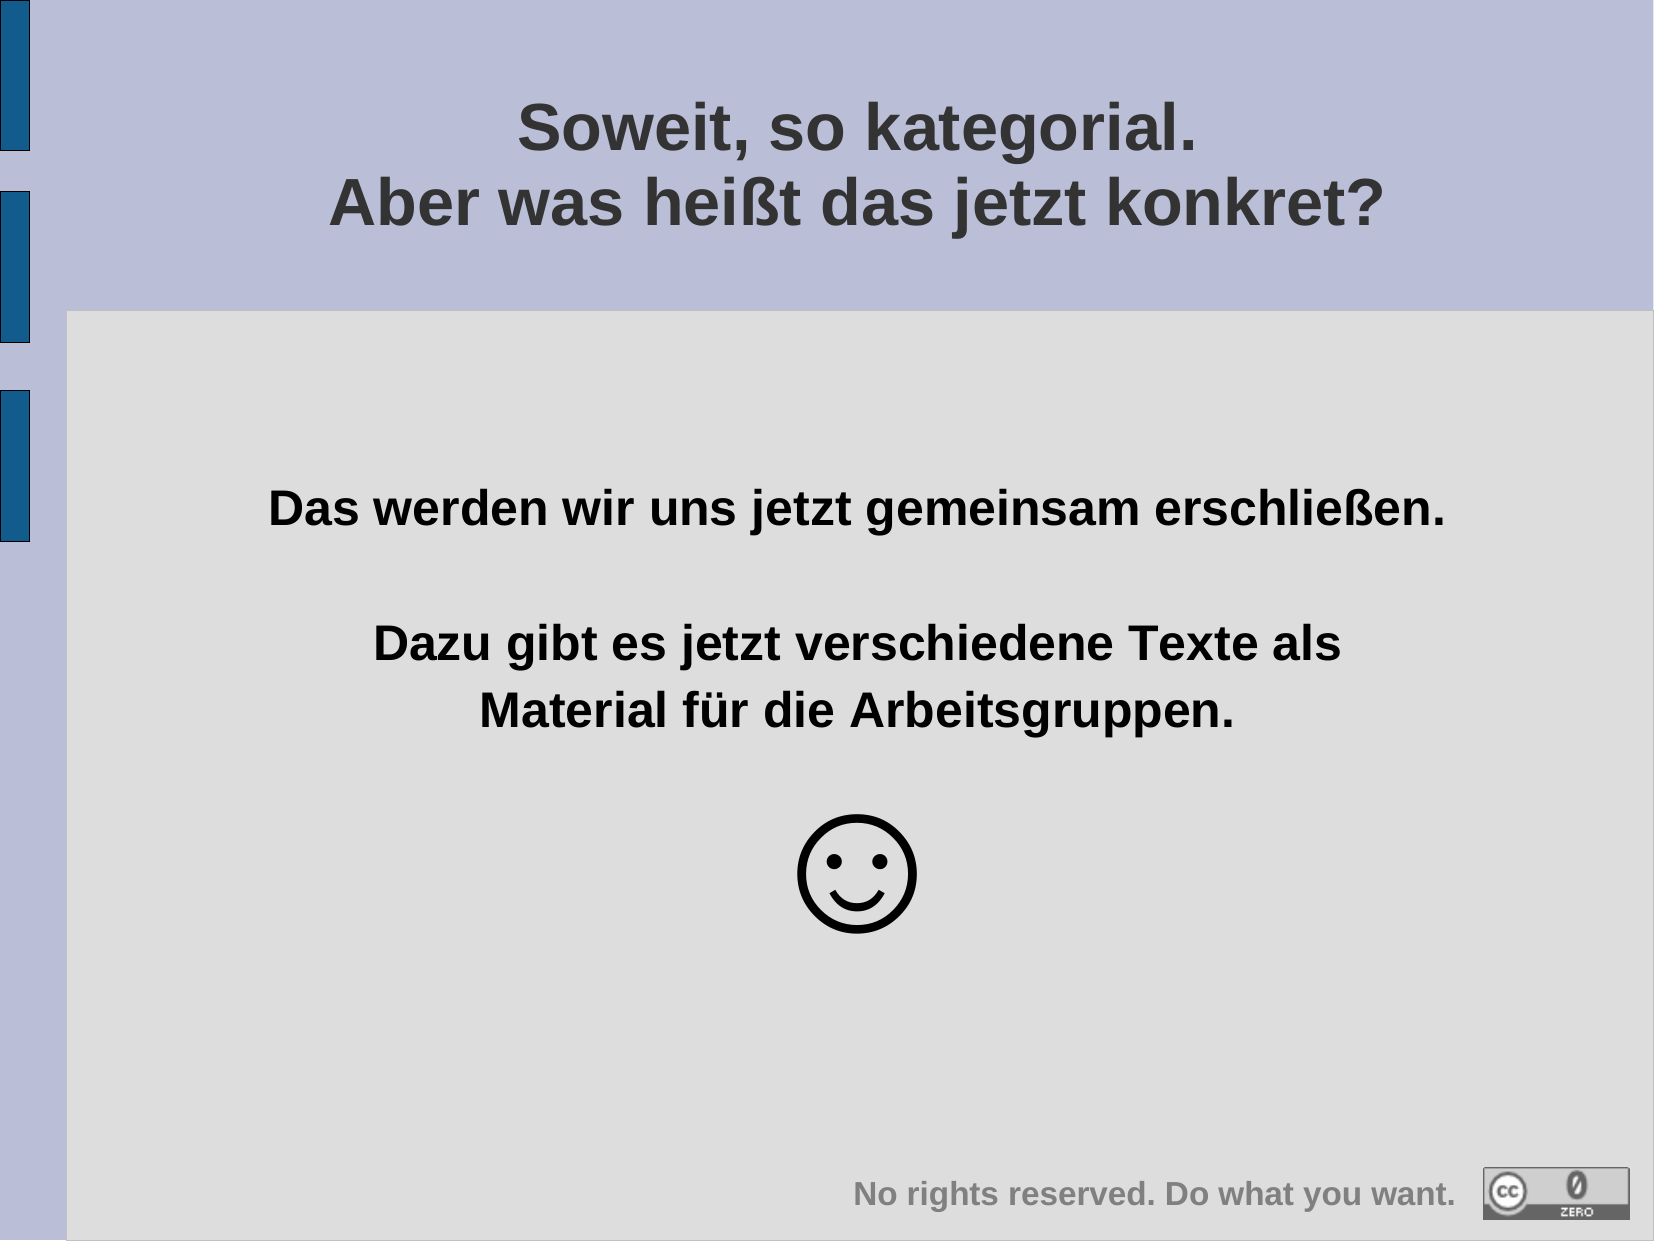

# Soweit, so kategorial. Aber was heißt das jetzt konkret?
Das werden wir uns jetzt gemeinsam erschließen.
Dazu gibt es jetzt verschiedene Texte als
Material für die Arbeitsgruppen.
☺
No rights reserved. Do what you want.